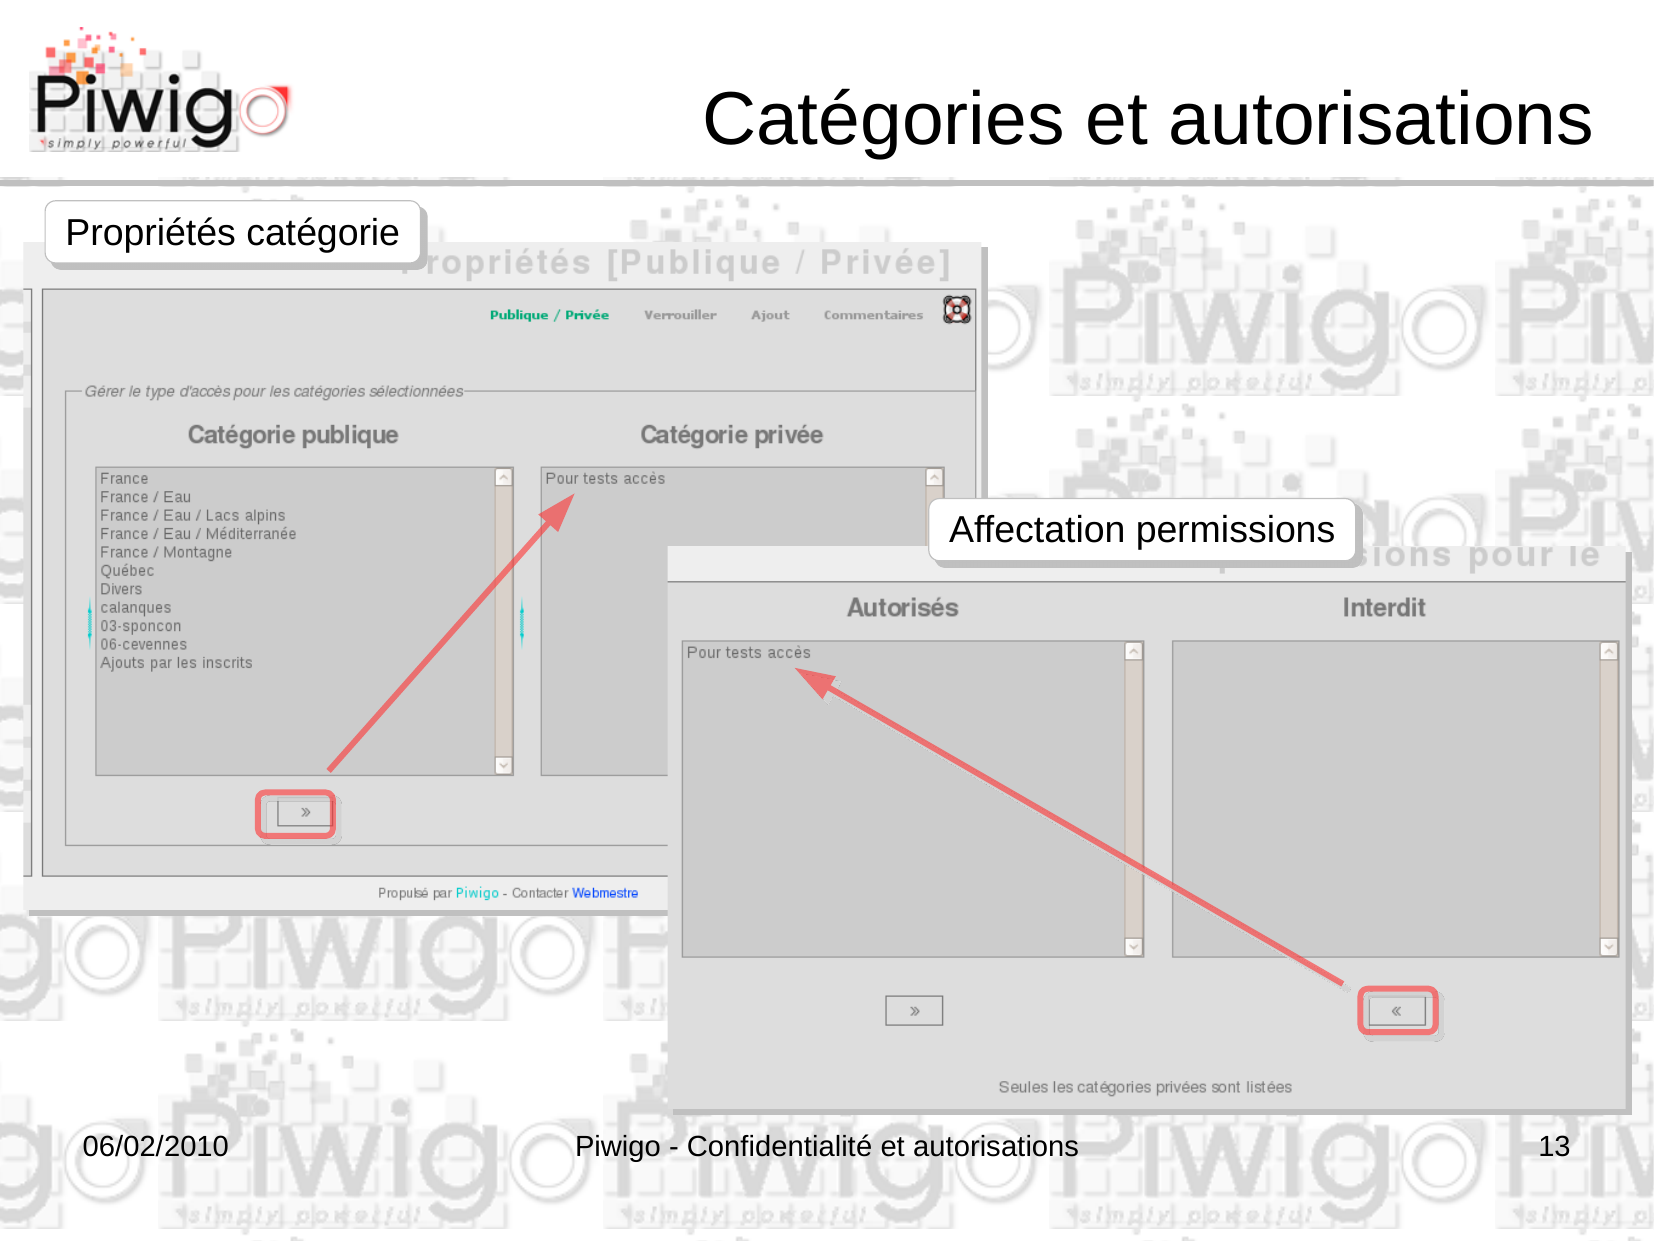

# Catégories et autorisations
Propriétés catégorie
Affectation permissions
06/02/2010
Piwigo - Confidentialité et autorisations
13